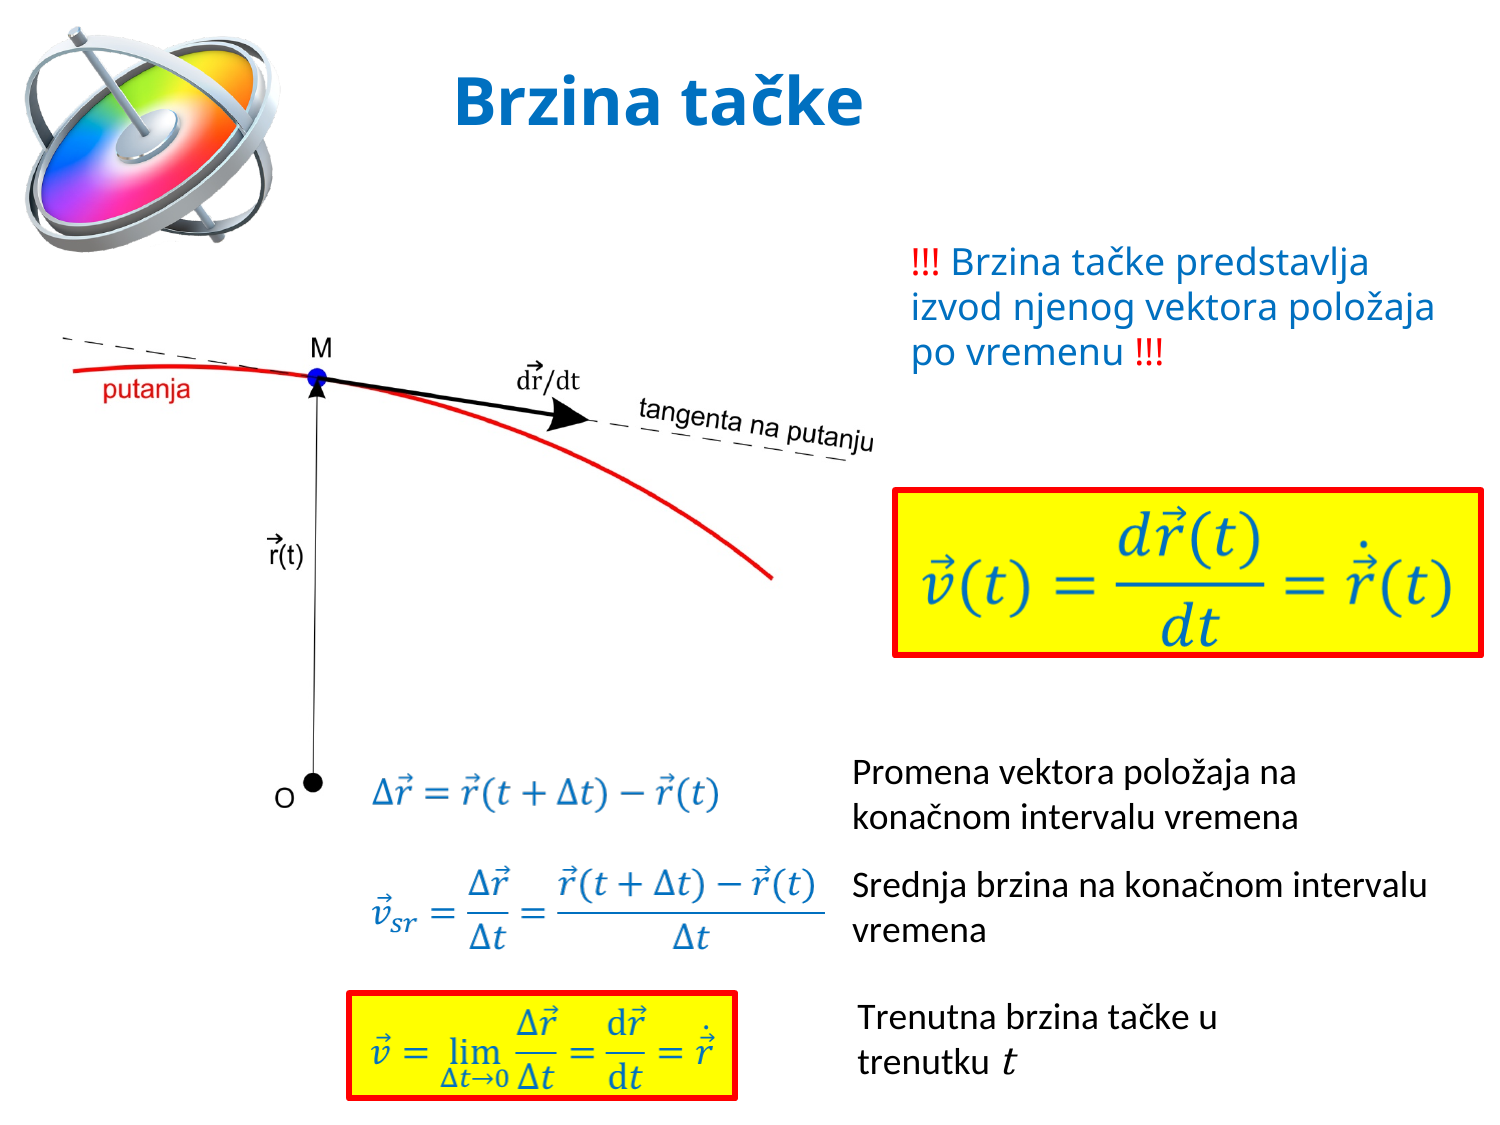

Brzina tačke
!!! Brzina tačke predstavlja izvod njenog vektora položaja po vremenu !!!
Promena vektora položaja na konačnom intervalu vremena
Srednja brzina na konačnom intervalu vremena
Trenutna brzina tačke u trenutku t